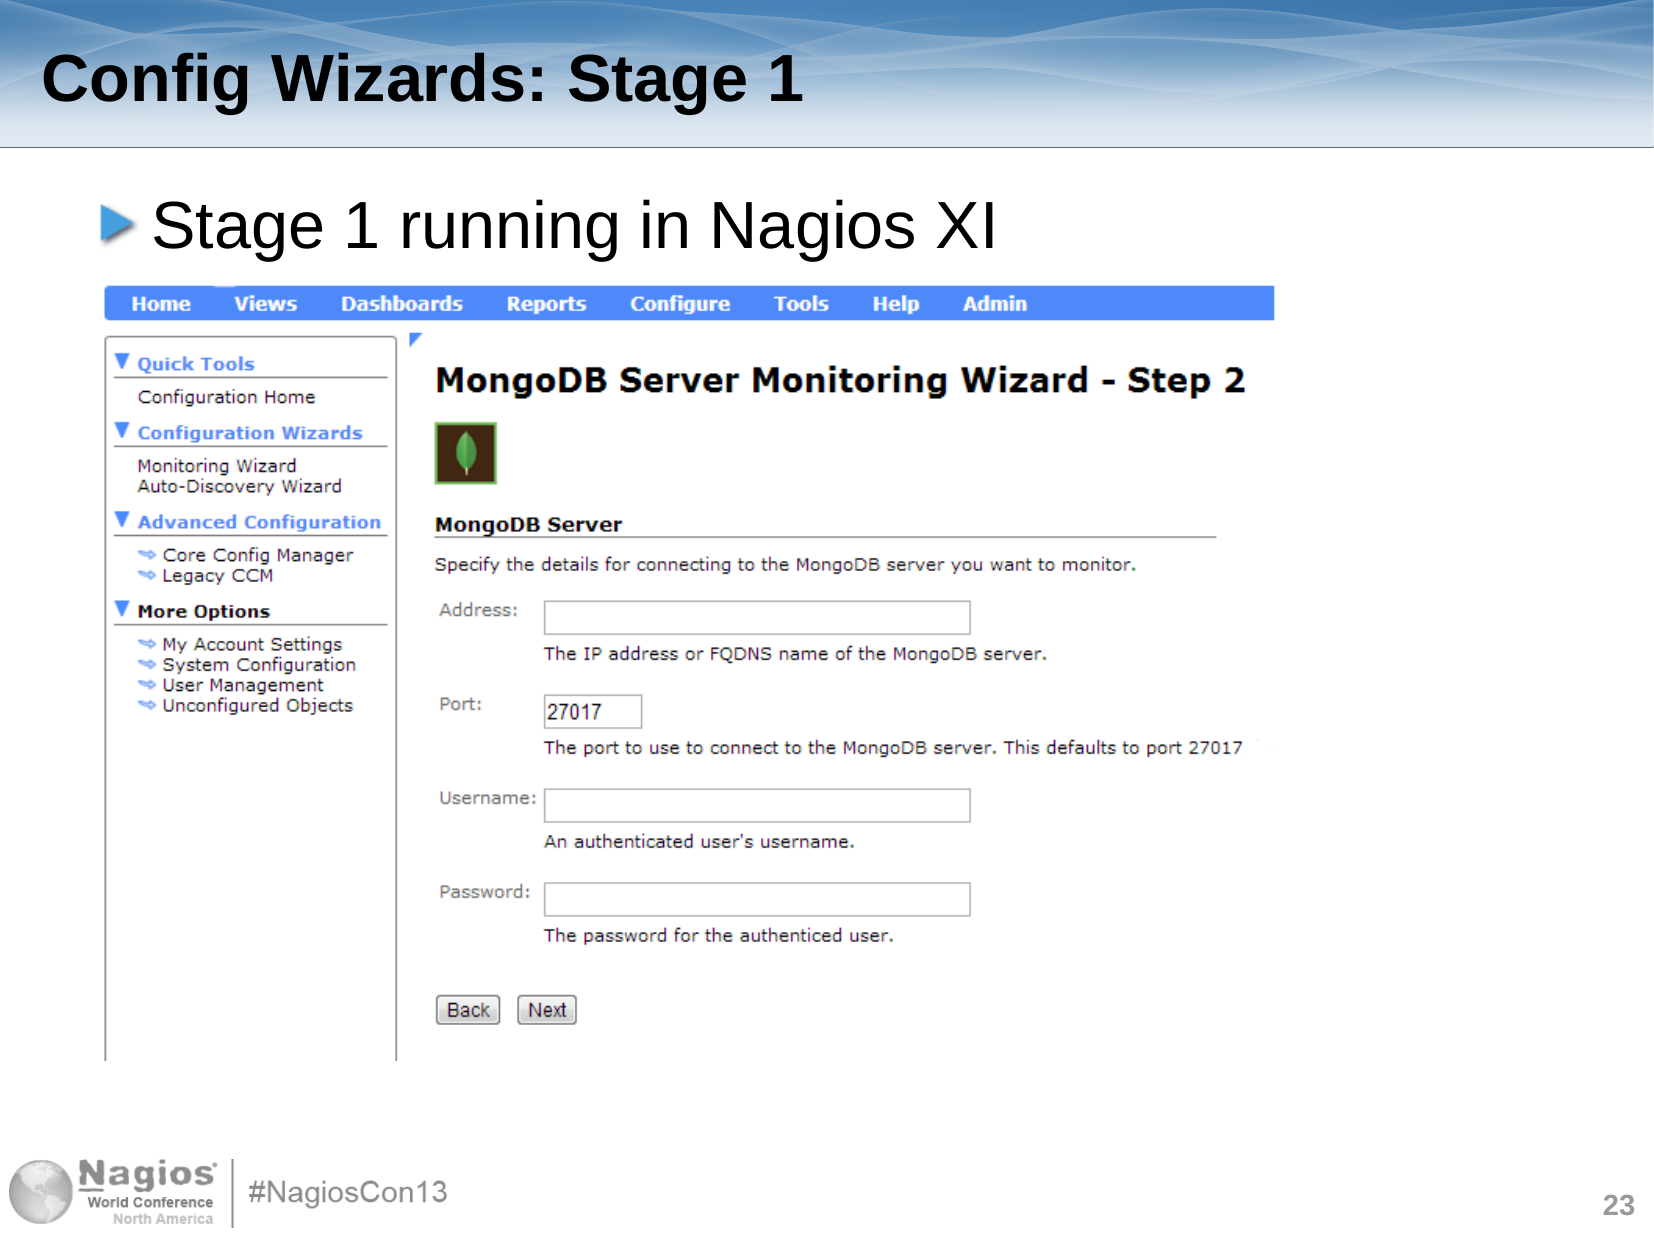

# Config Wizards: Stage 1
Stage 1 running in Nagios XI
23